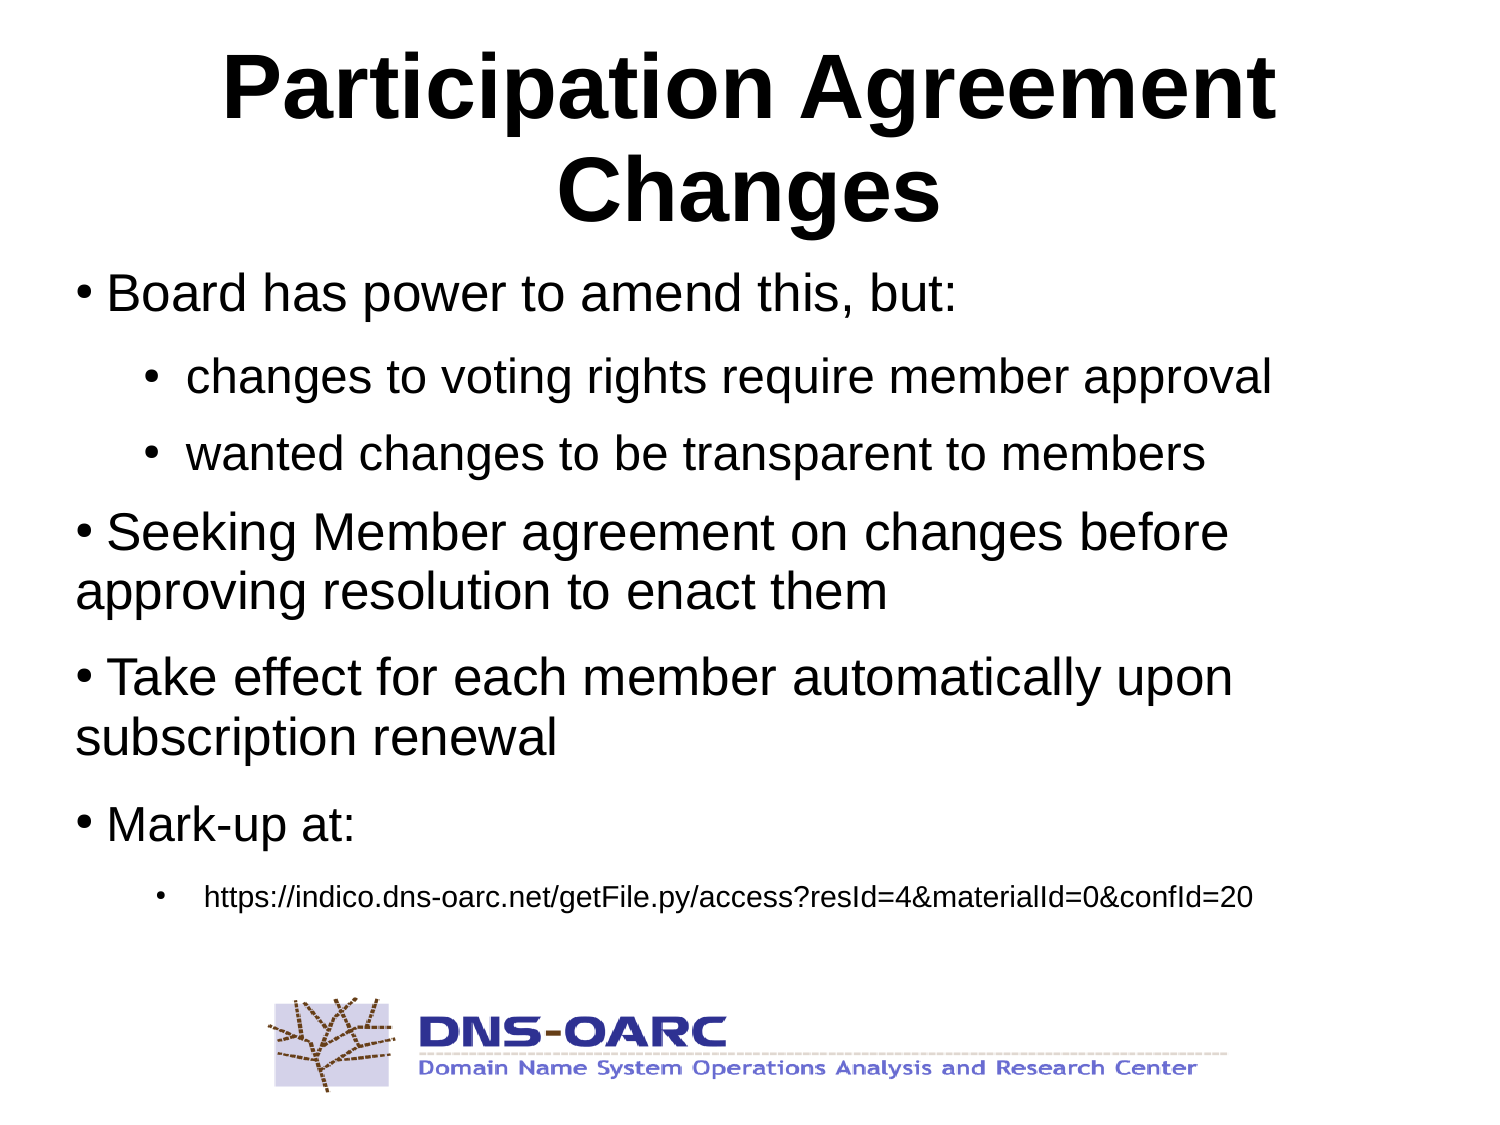

# Participation Agreement Changes
 Board has power to amend this, but:
changes to voting rights require member approval
wanted changes to be transparent to members
 Seeking Member agreement on changes before approving resolution to enact them
 Take effect for each member automatically upon subscription renewal
 Mark-up at:
https://indico.dns-oarc.net/getFile.py/access?resId=4&materialId=0&confId=20